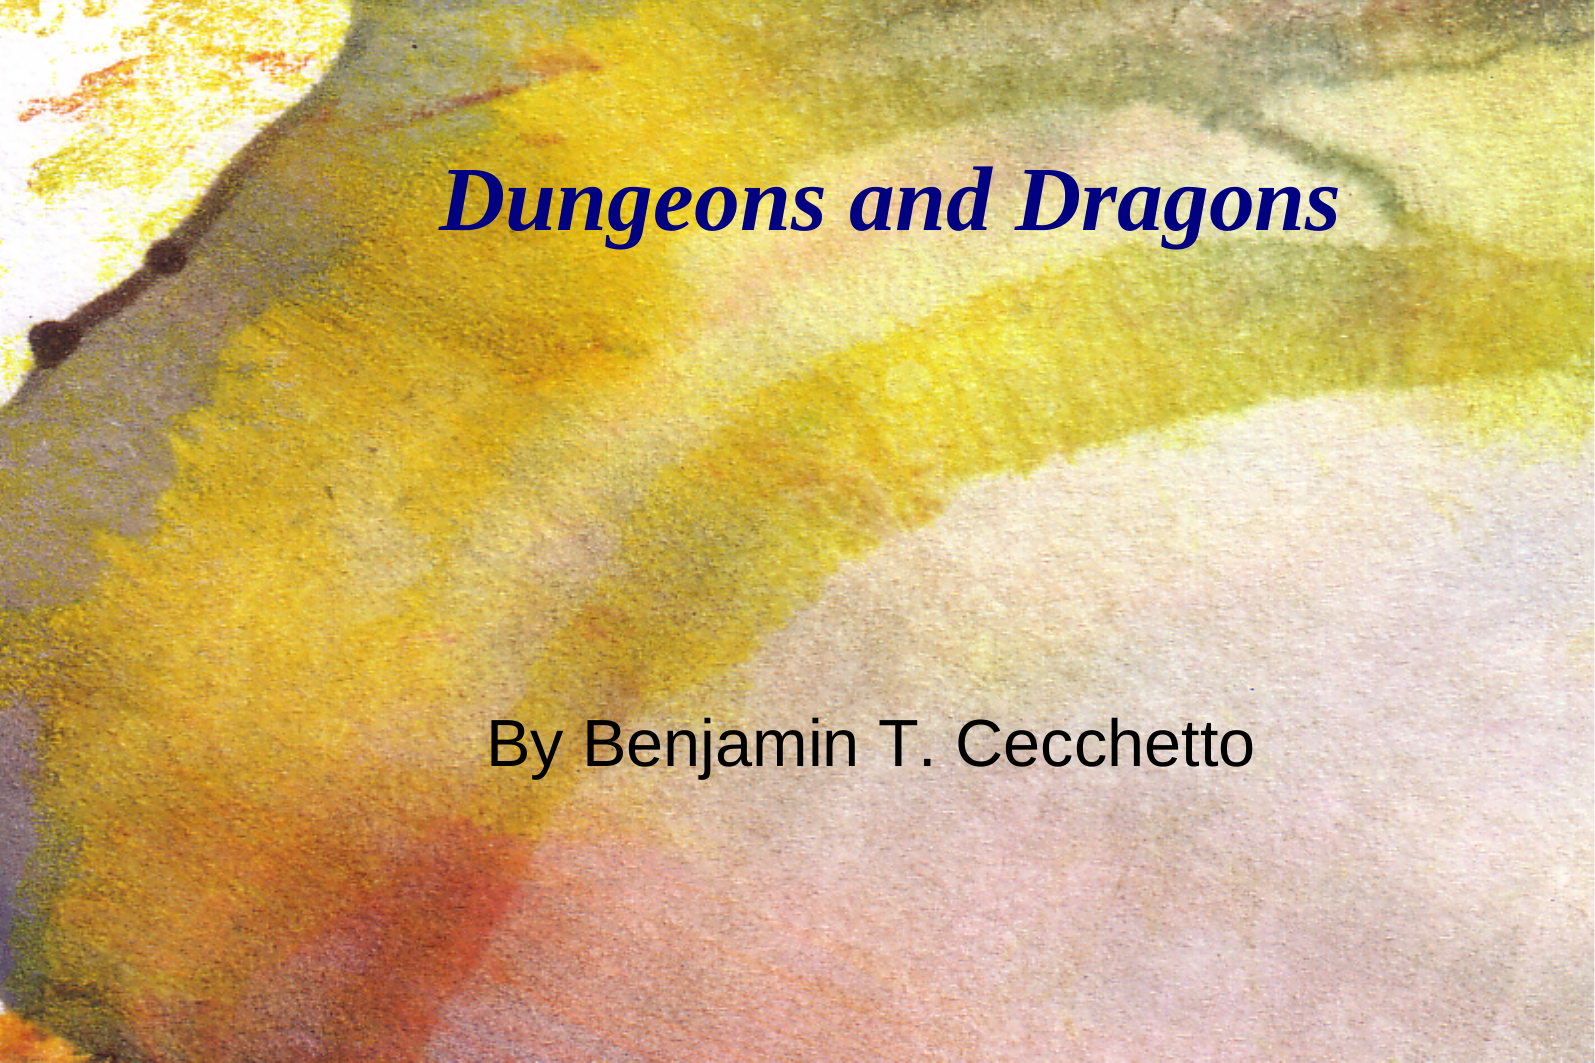

By Benjamin T. Cecchetto
# Dungeons and Dragons